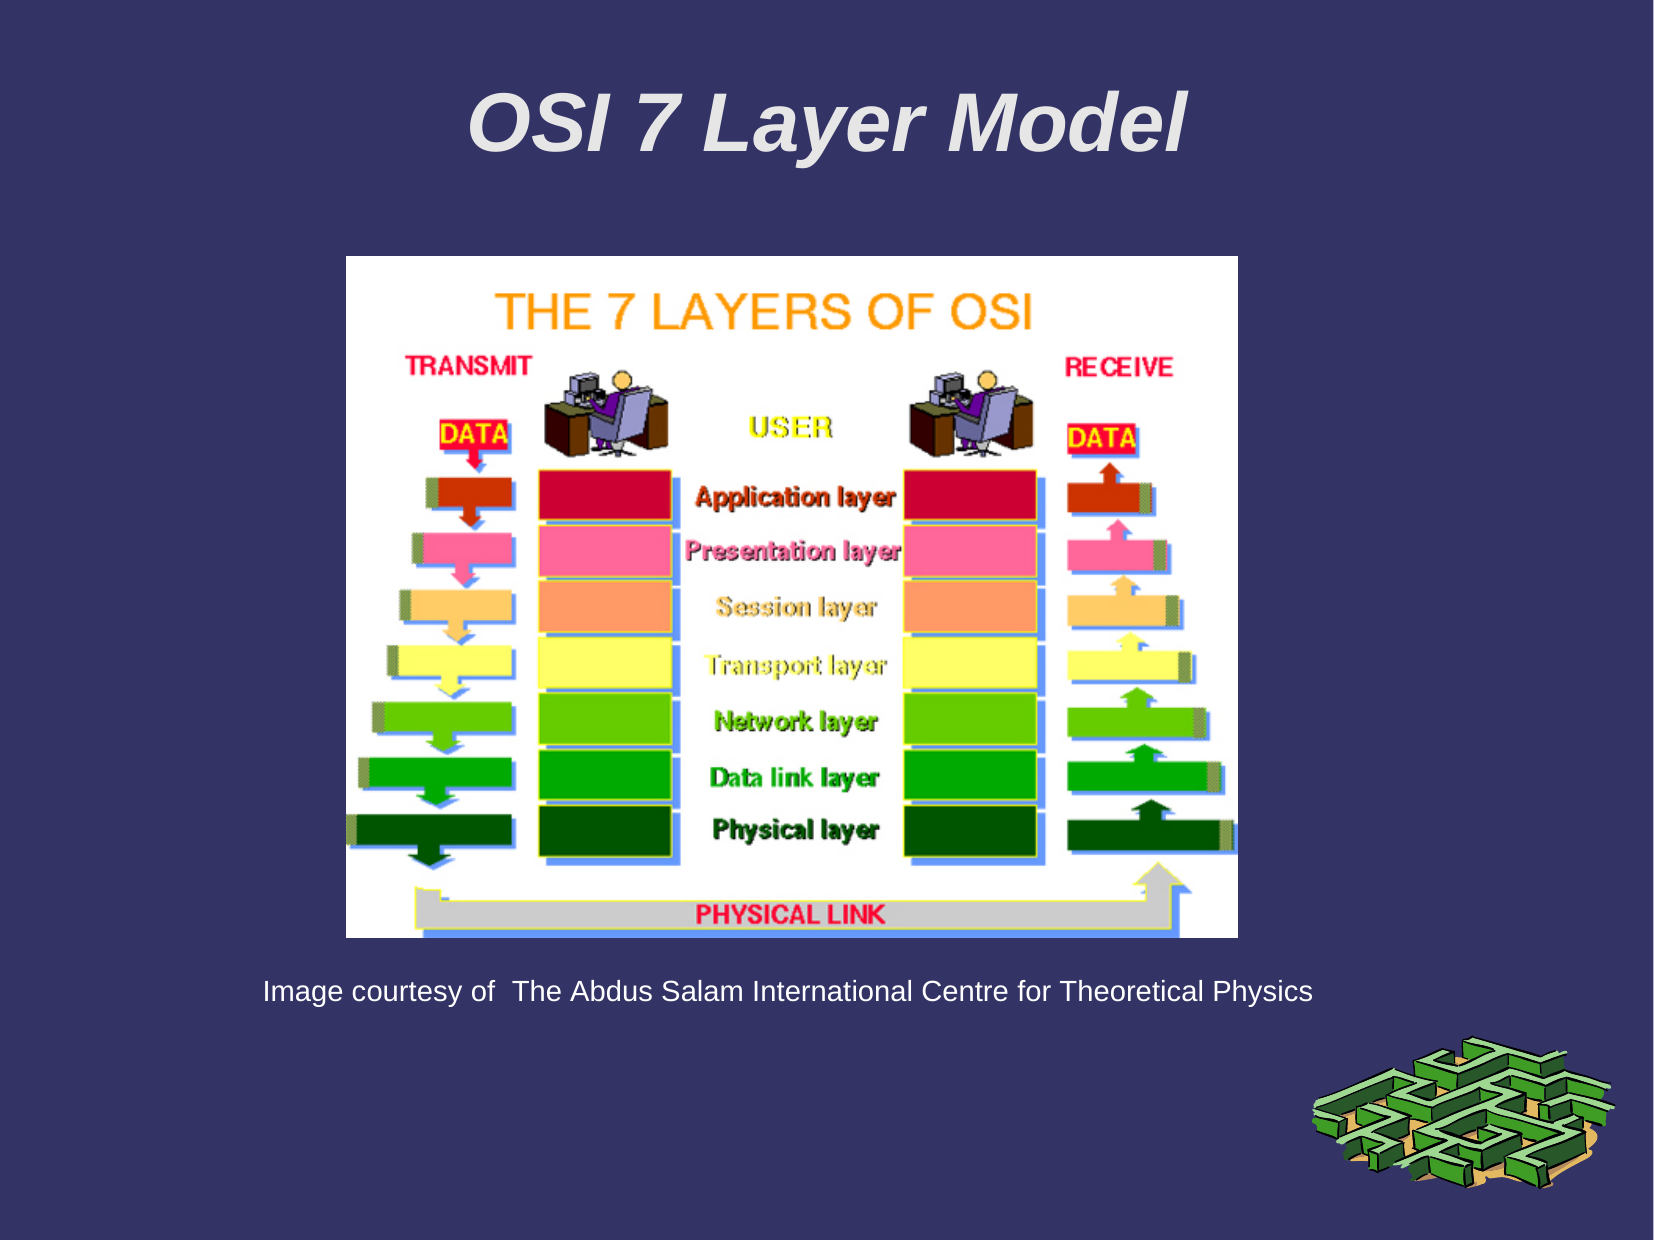

# OSI 7 Layer Model
Image courtesy of The Abdus Salam International Centre for Theoretical Physics